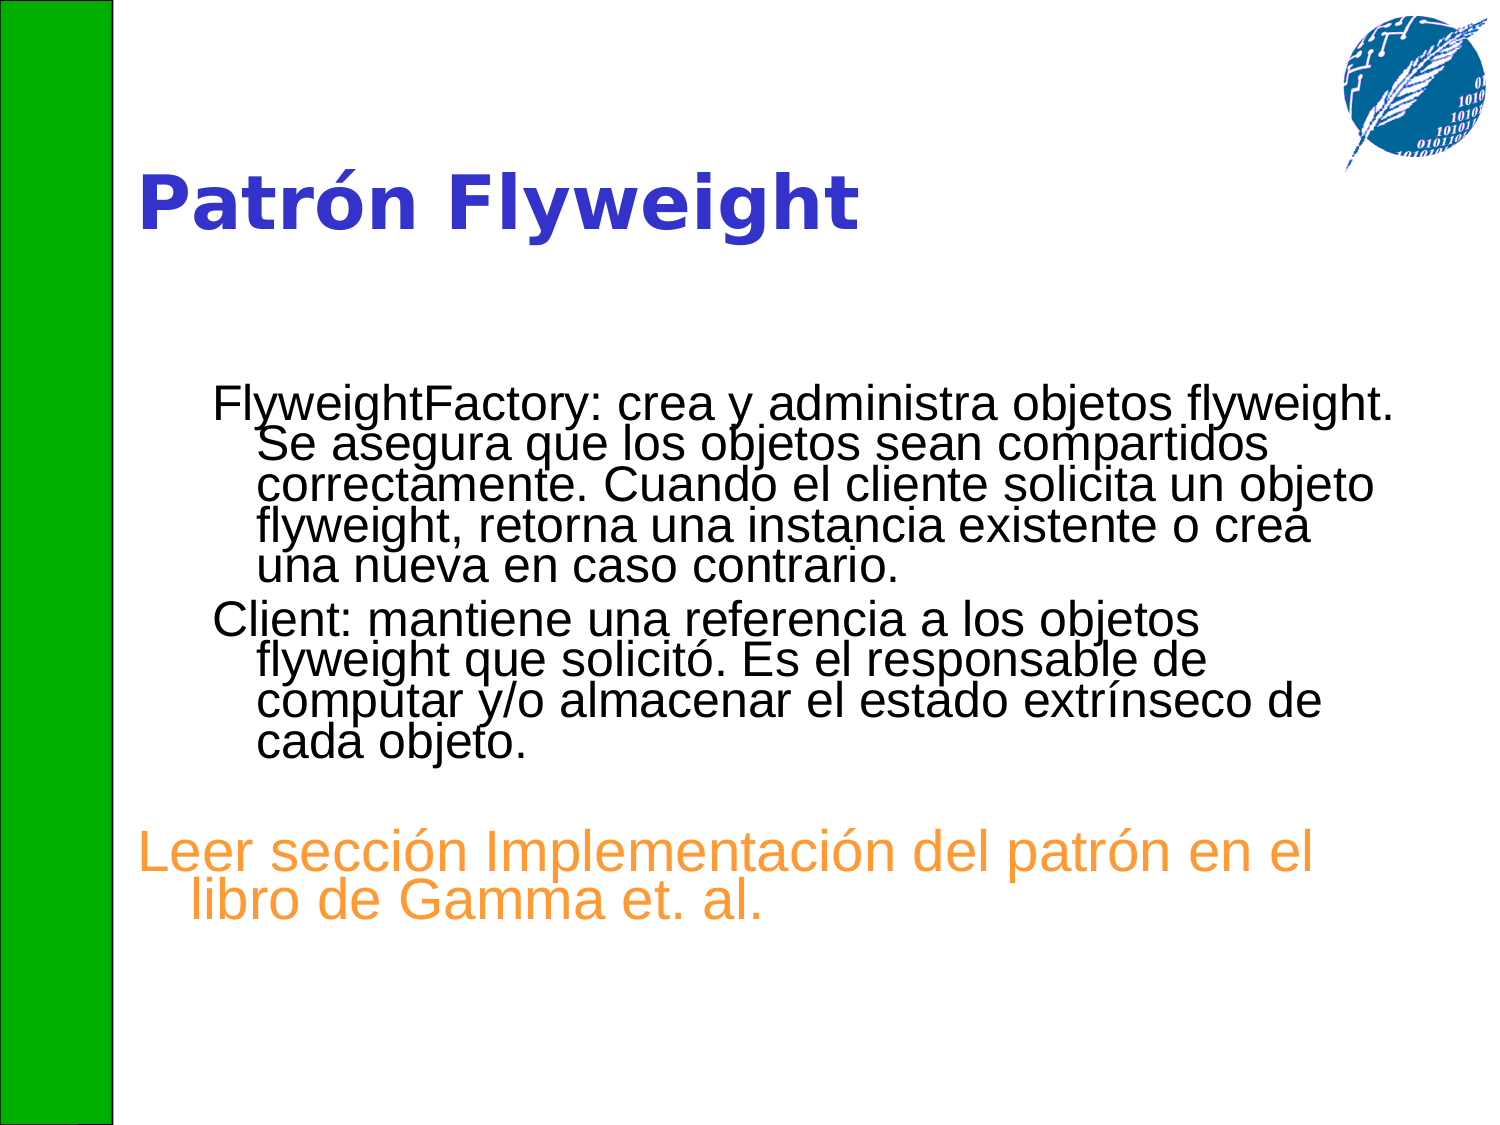

# Patrón Flyweight
FlyweightFactory: crea y administra objetos flyweight. Se asegura que los objetos sean compartidos correctamente. Cuando el cliente solicita un objeto flyweight, retorna una instancia existente o crea una nueva en caso contrario.
Client: mantiene una referencia a los objetos flyweight que solicitó. Es el responsable de computar y/o almacenar el estado extrínseco de cada objeto.
Leer sección Implementación del patrón en el libro de Gamma et. al.